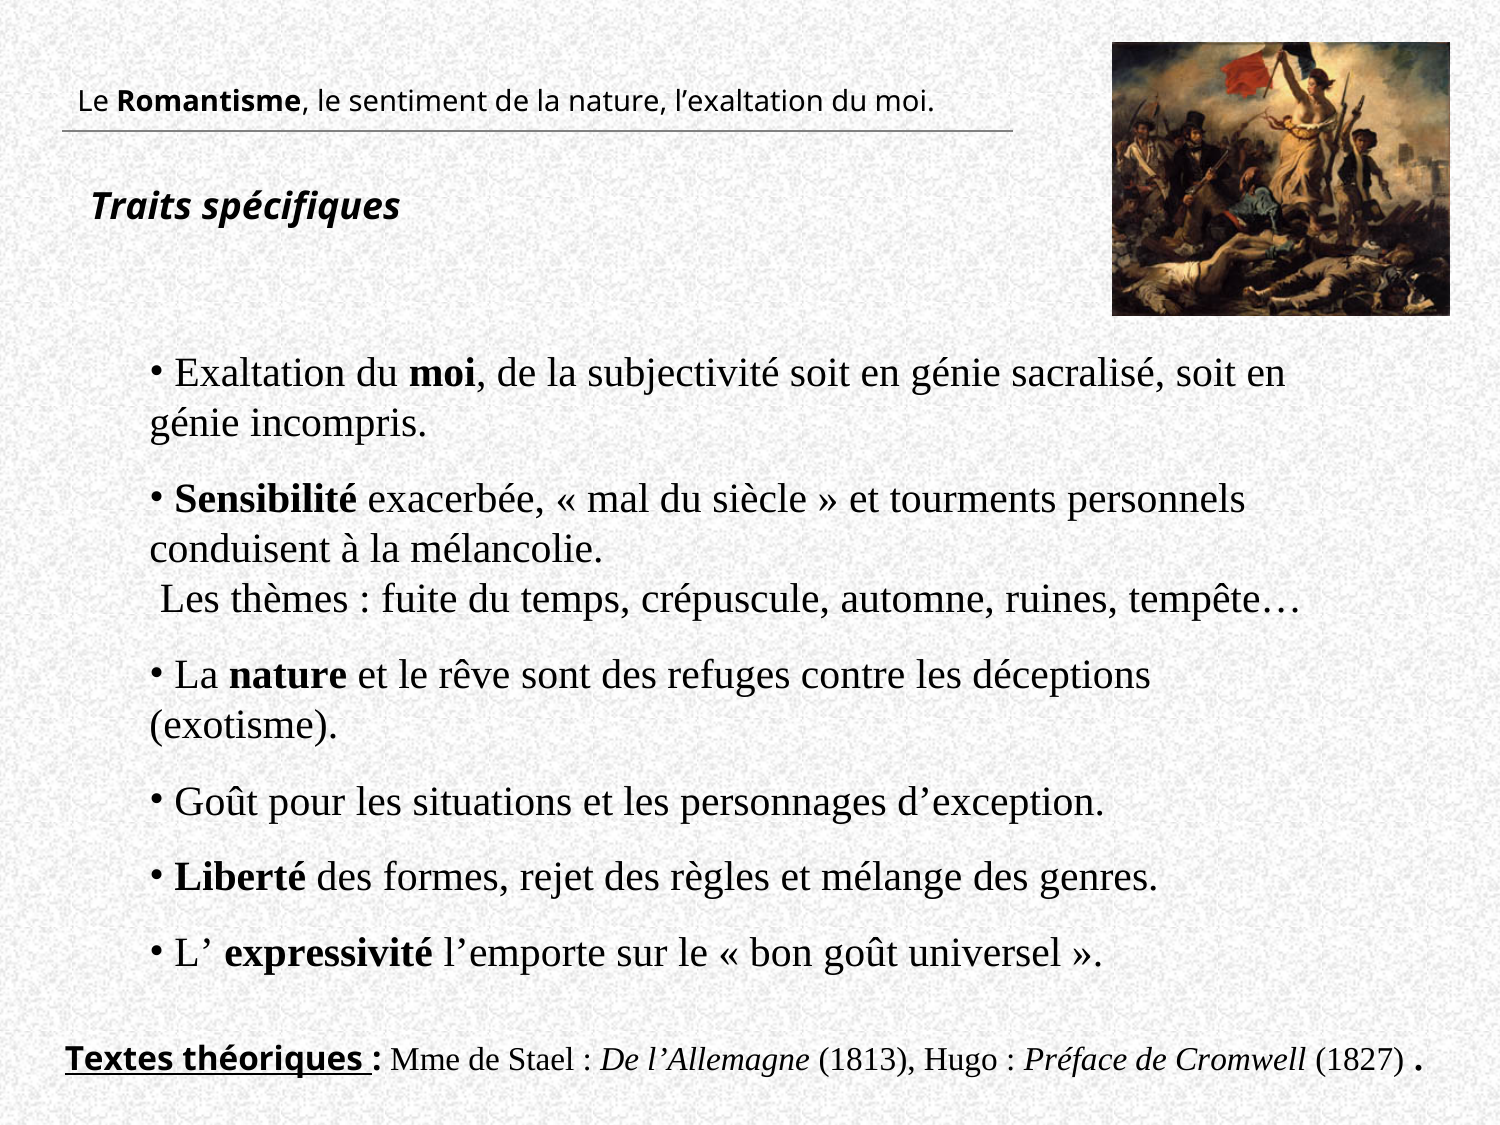

Le Romantisme, le sentiment de la nature, l’exaltation du moi.
Traits spécifiques
 Exaltation du moi, de la subjectivité soit en génie sacralisé, soit en génie incompris.
 Sensibilité exacerbée, « mal du siècle » et tourments personnels conduisent à la mélancolie.
 Les thèmes : fuite du temps, crépuscule, automne, ruines, tempête…
 La nature et le rêve sont des refuges contre les déceptions (exotisme).
 Goût pour les situations et les personnages d’exception.
 Liberté des formes, rejet des règles et mélange des genres.
 L’ expressivité l’emporte sur le « bon goût universel ».
Textes théoriques : Mme de Stael : De l’Allemagne (1813), Hugo : Préface de Cromwell (1827) .